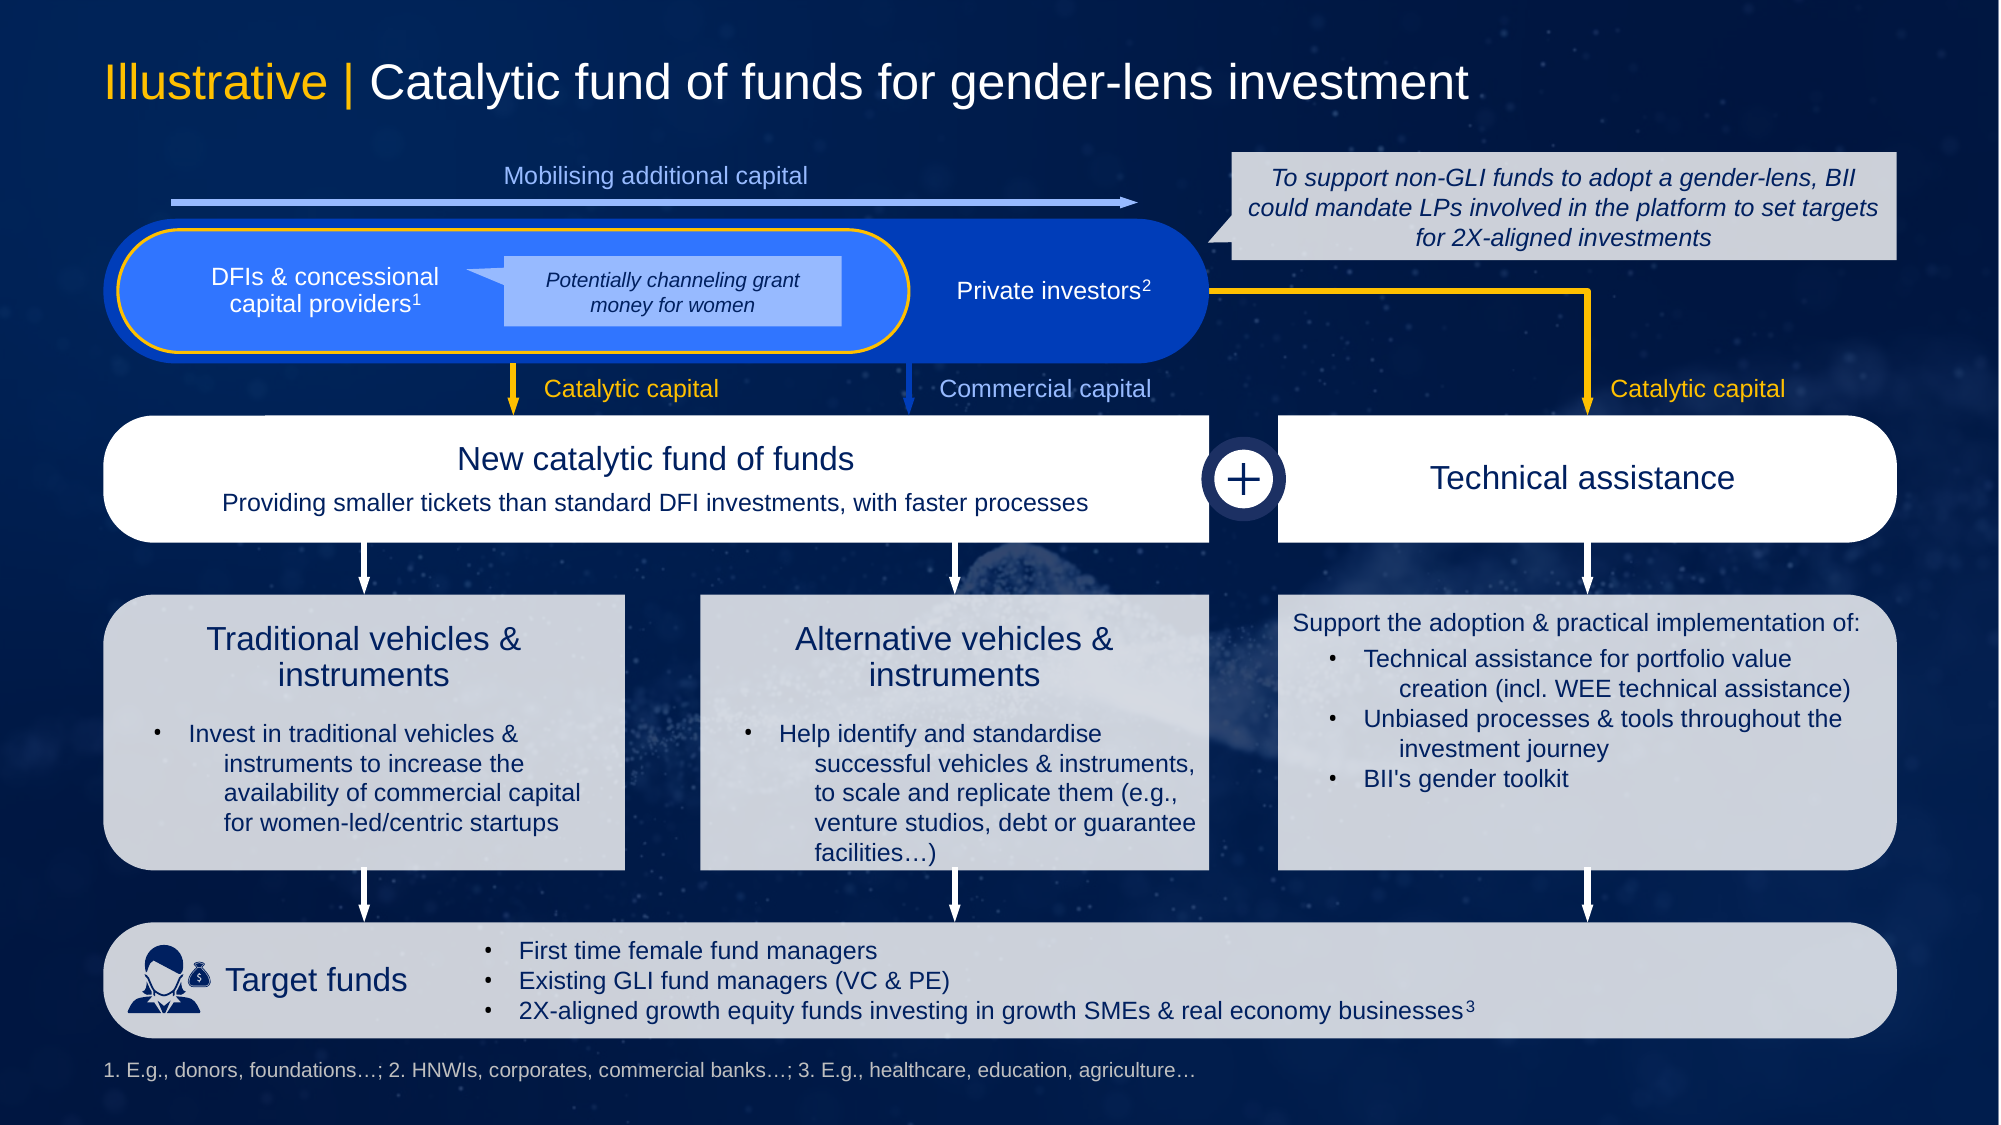

# Illustrative | Catalytic fund of funds for gender-lens investment
To support non-GLI funds to adopt a gender-lens, BII could mandate LPs involved in the platform to set targets for 2X-aligned investments
Mobilising additional capital
DFIs & concessional capital providers1
Potentially channeling grant money for women
Private investors2
Catalytic capital
Commercial capital
Catalytic capital
New catalytic fund of funds
Providing smaller tickets than standard DFI investments, with faster processes
Technical assistance
Support the adoption & practical implementation of:
Technical assistance for portfolio value creation (incl. WEE technical assistance)
Unbiased processes & tools throughout the investment journey
BII's gender toolkit
Traditional vehicles & instruments
Alternative vehicles & instruments
Invest in traditional vehicles & instruments to increase the availability of commercial capital for women-led/centric startups
Help identify and standardise successful vehicles & instruments, to scale and replicate them (e.g., venture studios, debt or guarantee facilities…)
First time female fund managers
Existing GLI fund managers (VC & PE)
2X-aligned growth equity funds investing in growth SMEs & real economy businesses3
Target funds
1. E.g., donors, foundations…; 2. HNWIs, corporates, commercial banks…; 3. E.g., healthcare, education, agriculture…